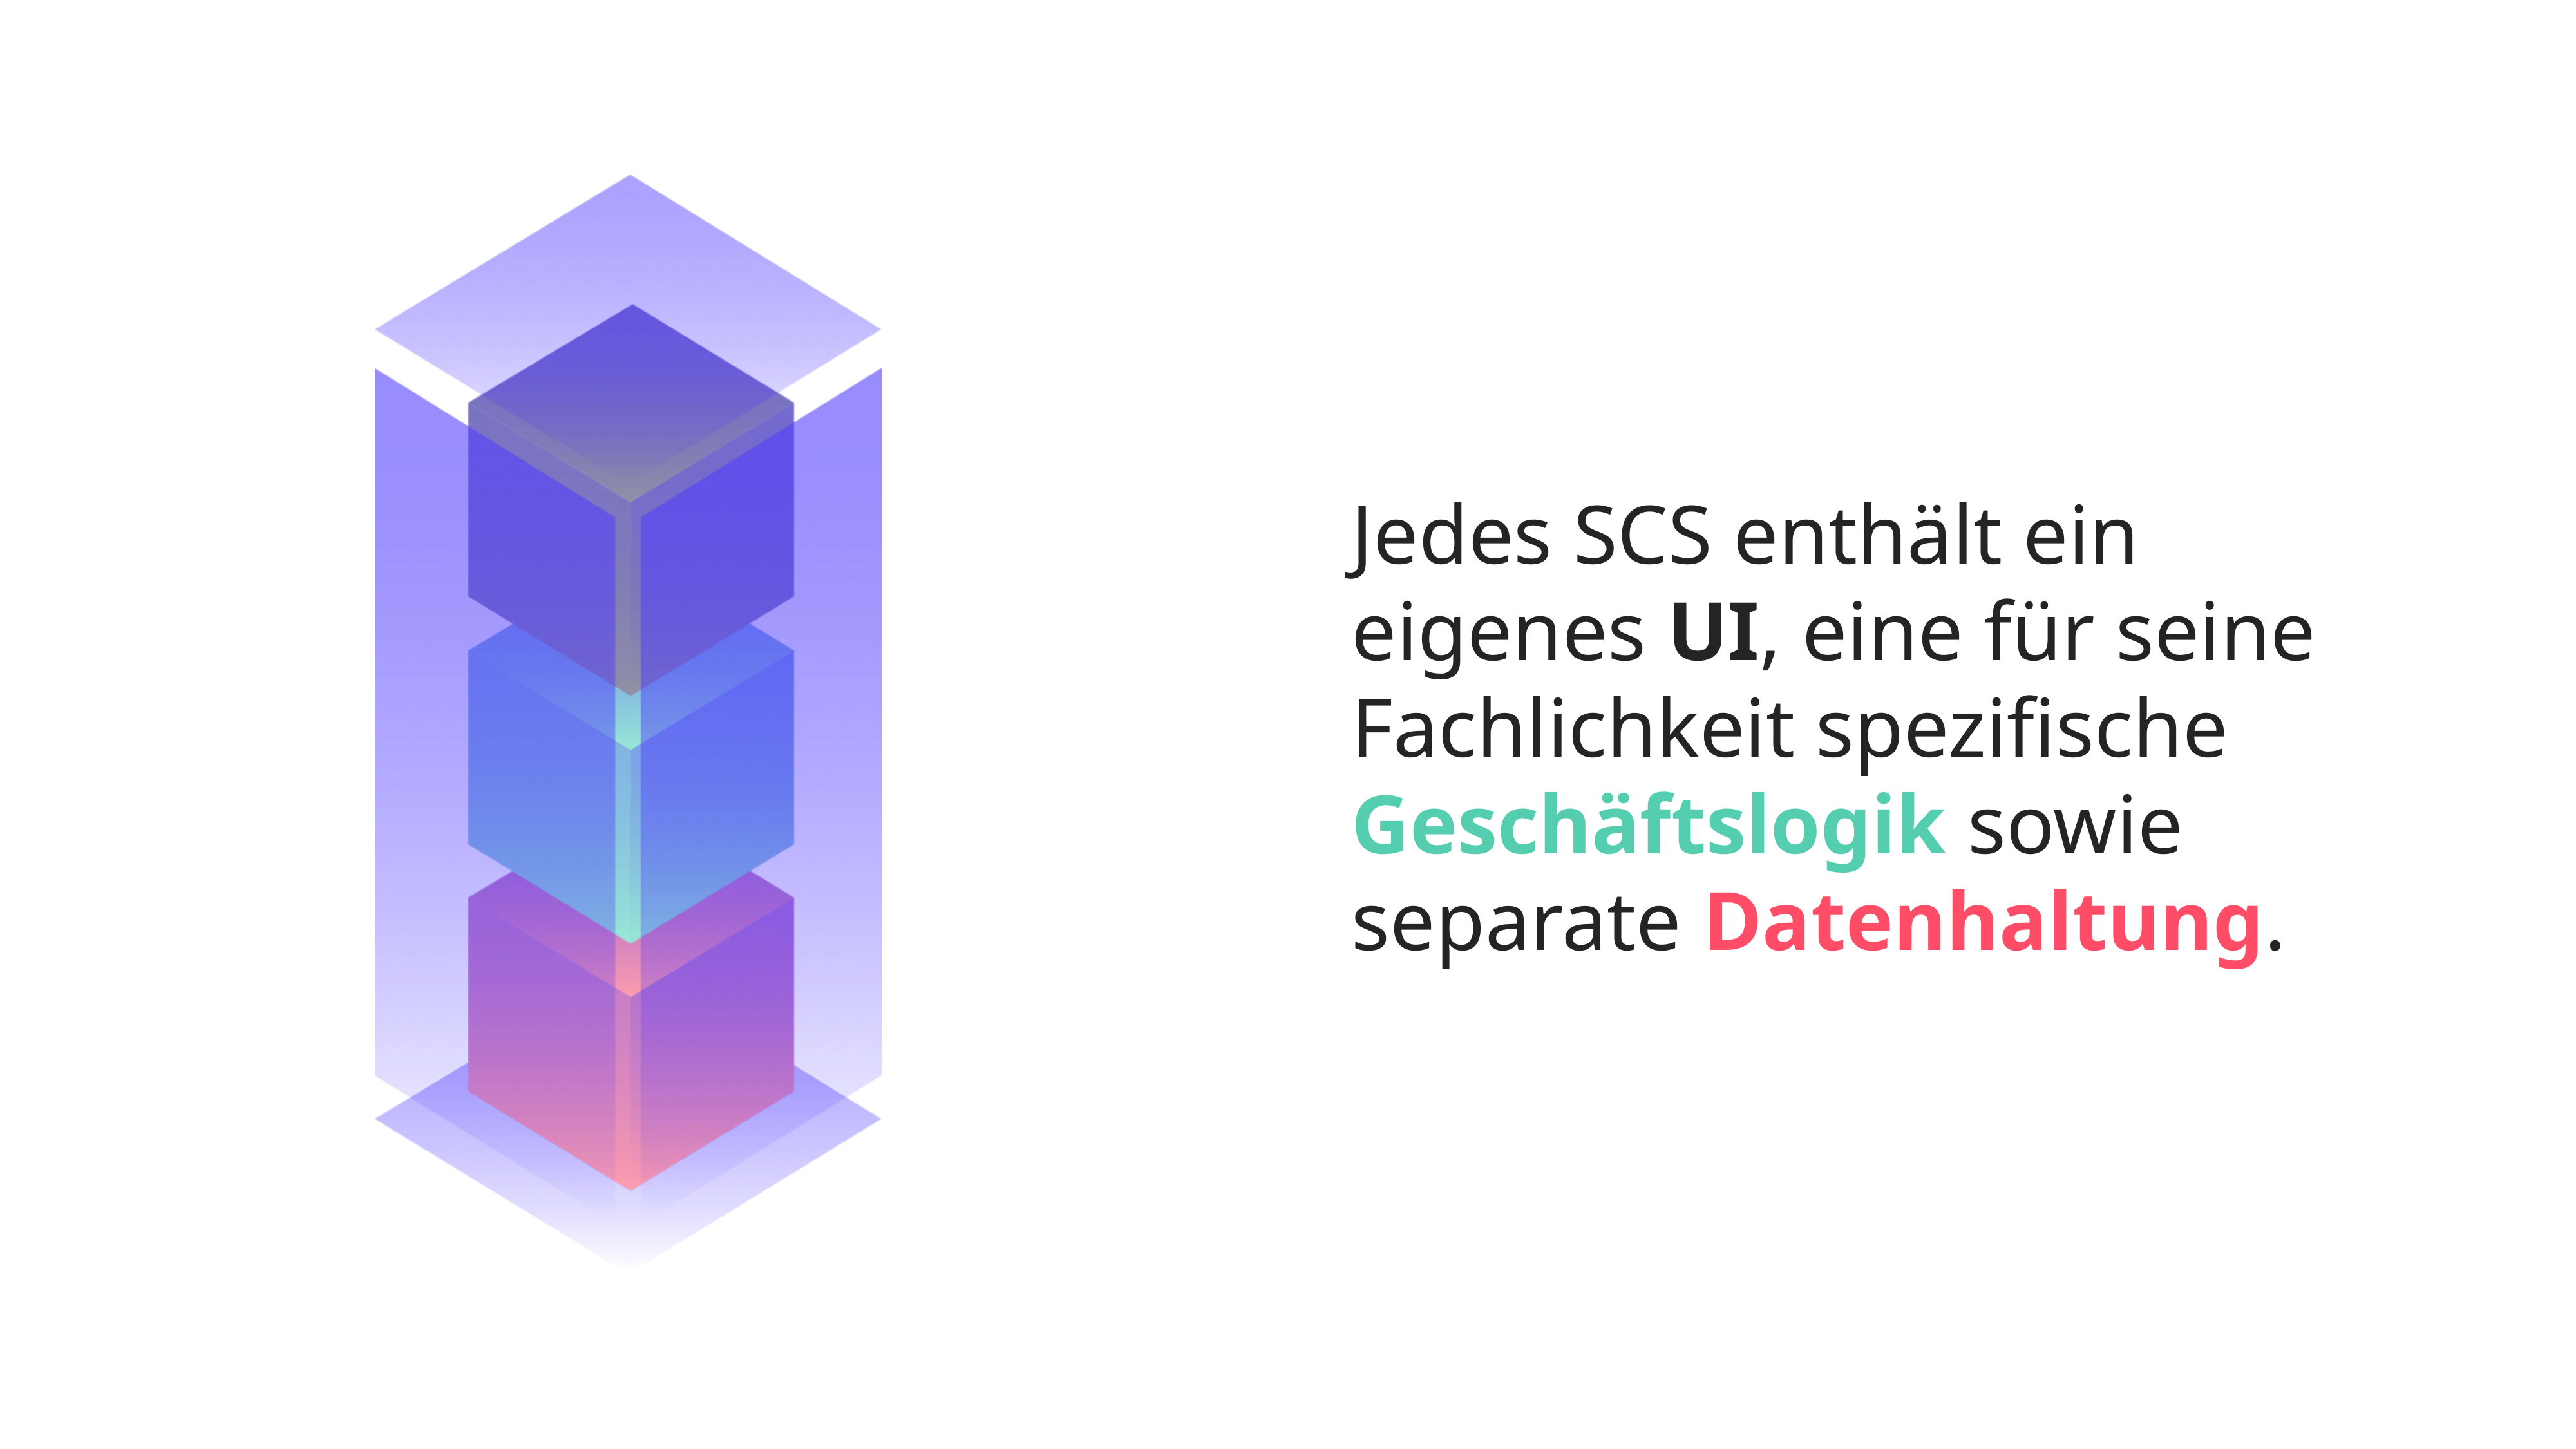

# Jedes SCS enthält ein eigenes UI, eine für seine Fachlichkeit spezifische Geschäftslogik sowie separate Datenhaltung.